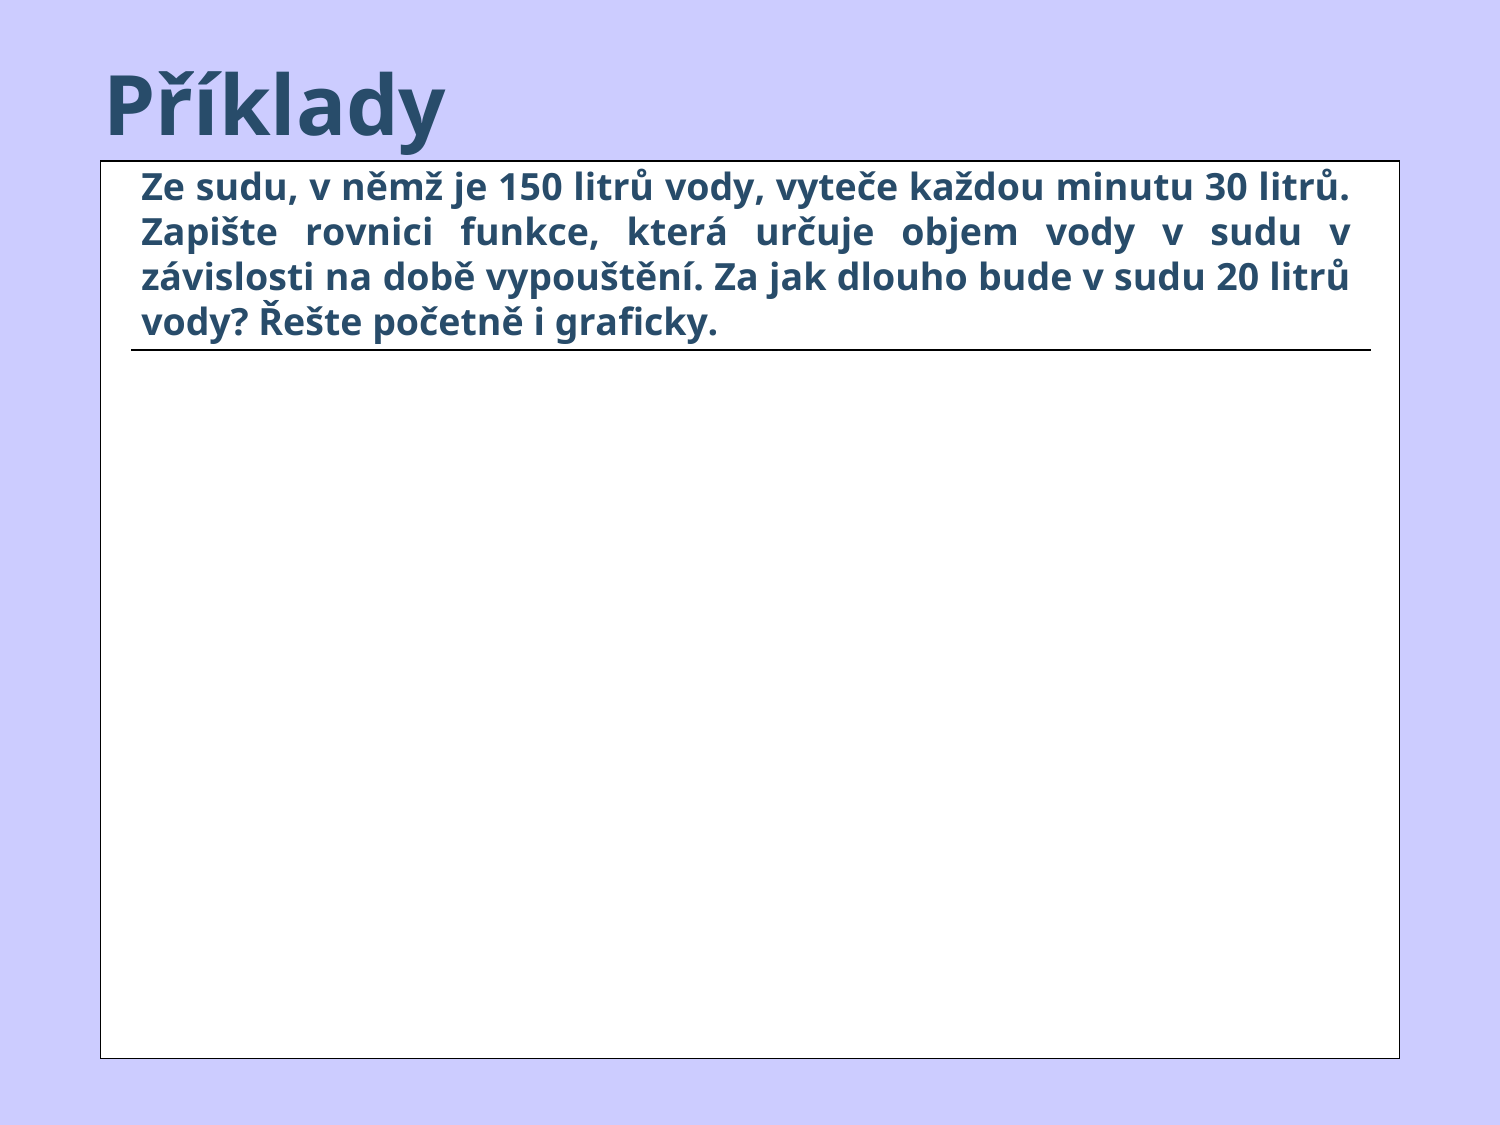

# Příklady
Ze sudu, v němž je 150 litrů vody, vyteče každou minutu 30 litrů. Zapište rovnici funkce, která určuje objem vody v sudu v závislosti na době vypouštění. Za jak dlouho bude v sudu 20 litrů vody? Řešte početně i graficky.